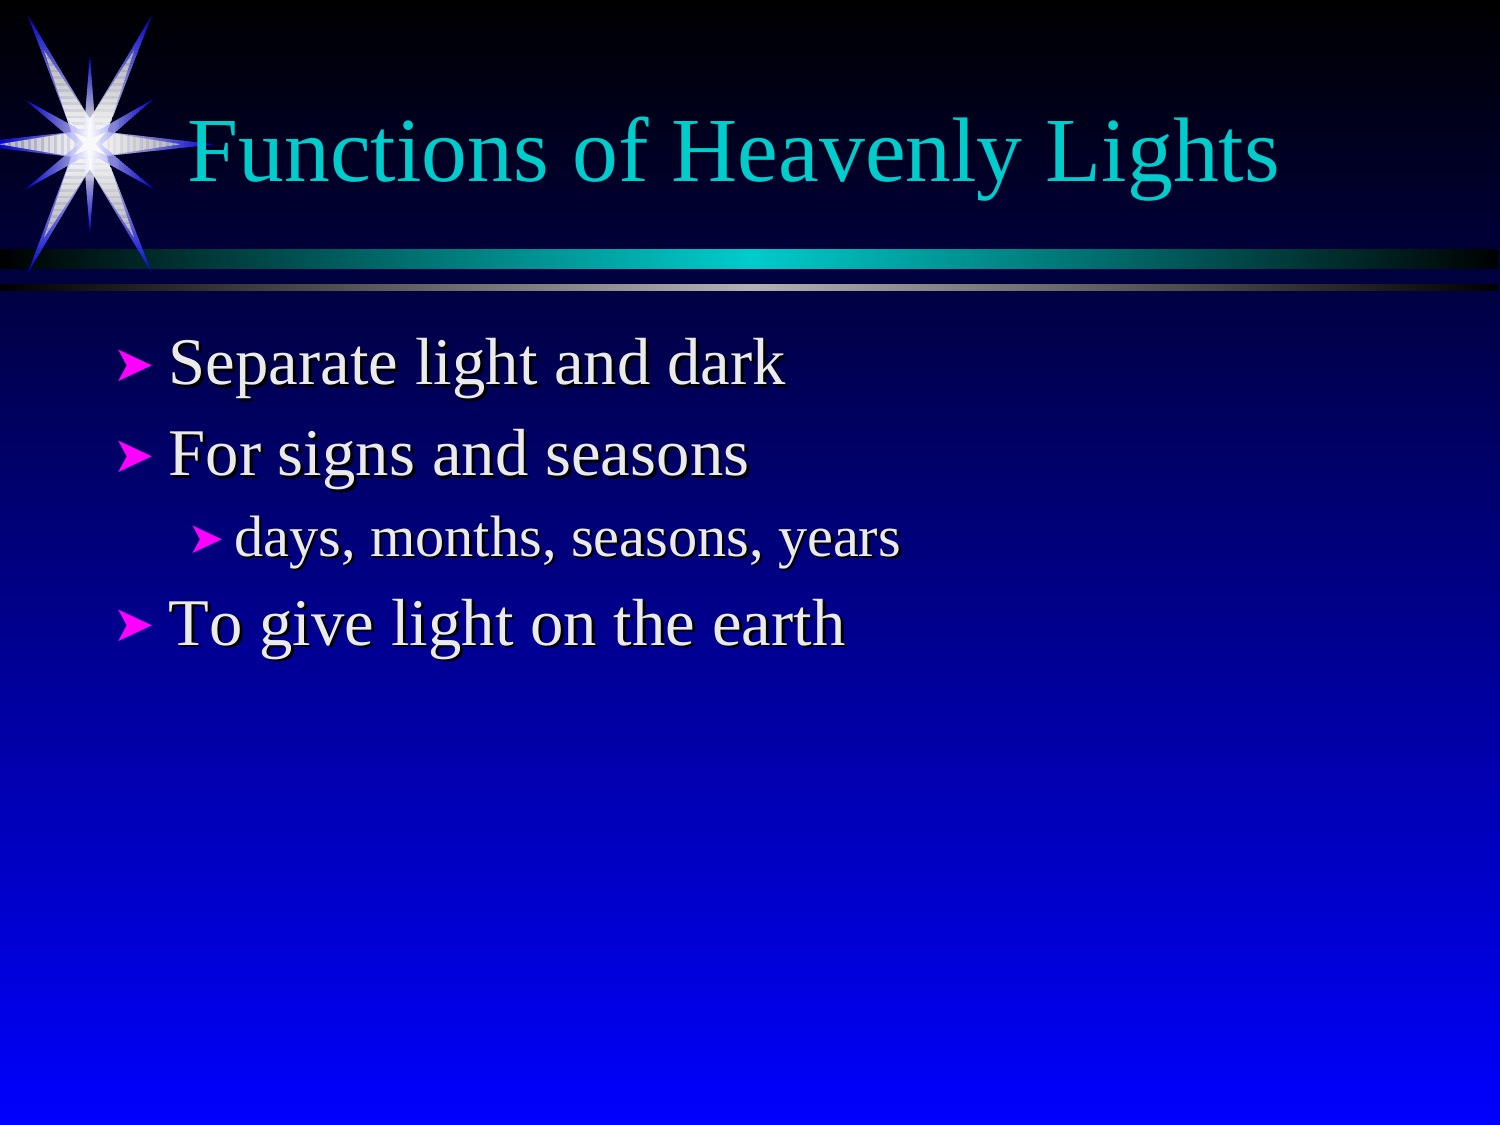

# Functions of Heavenly Lights
Separate light and dark
For signs and seasons
days, months, seasons, years
To give light on the earth